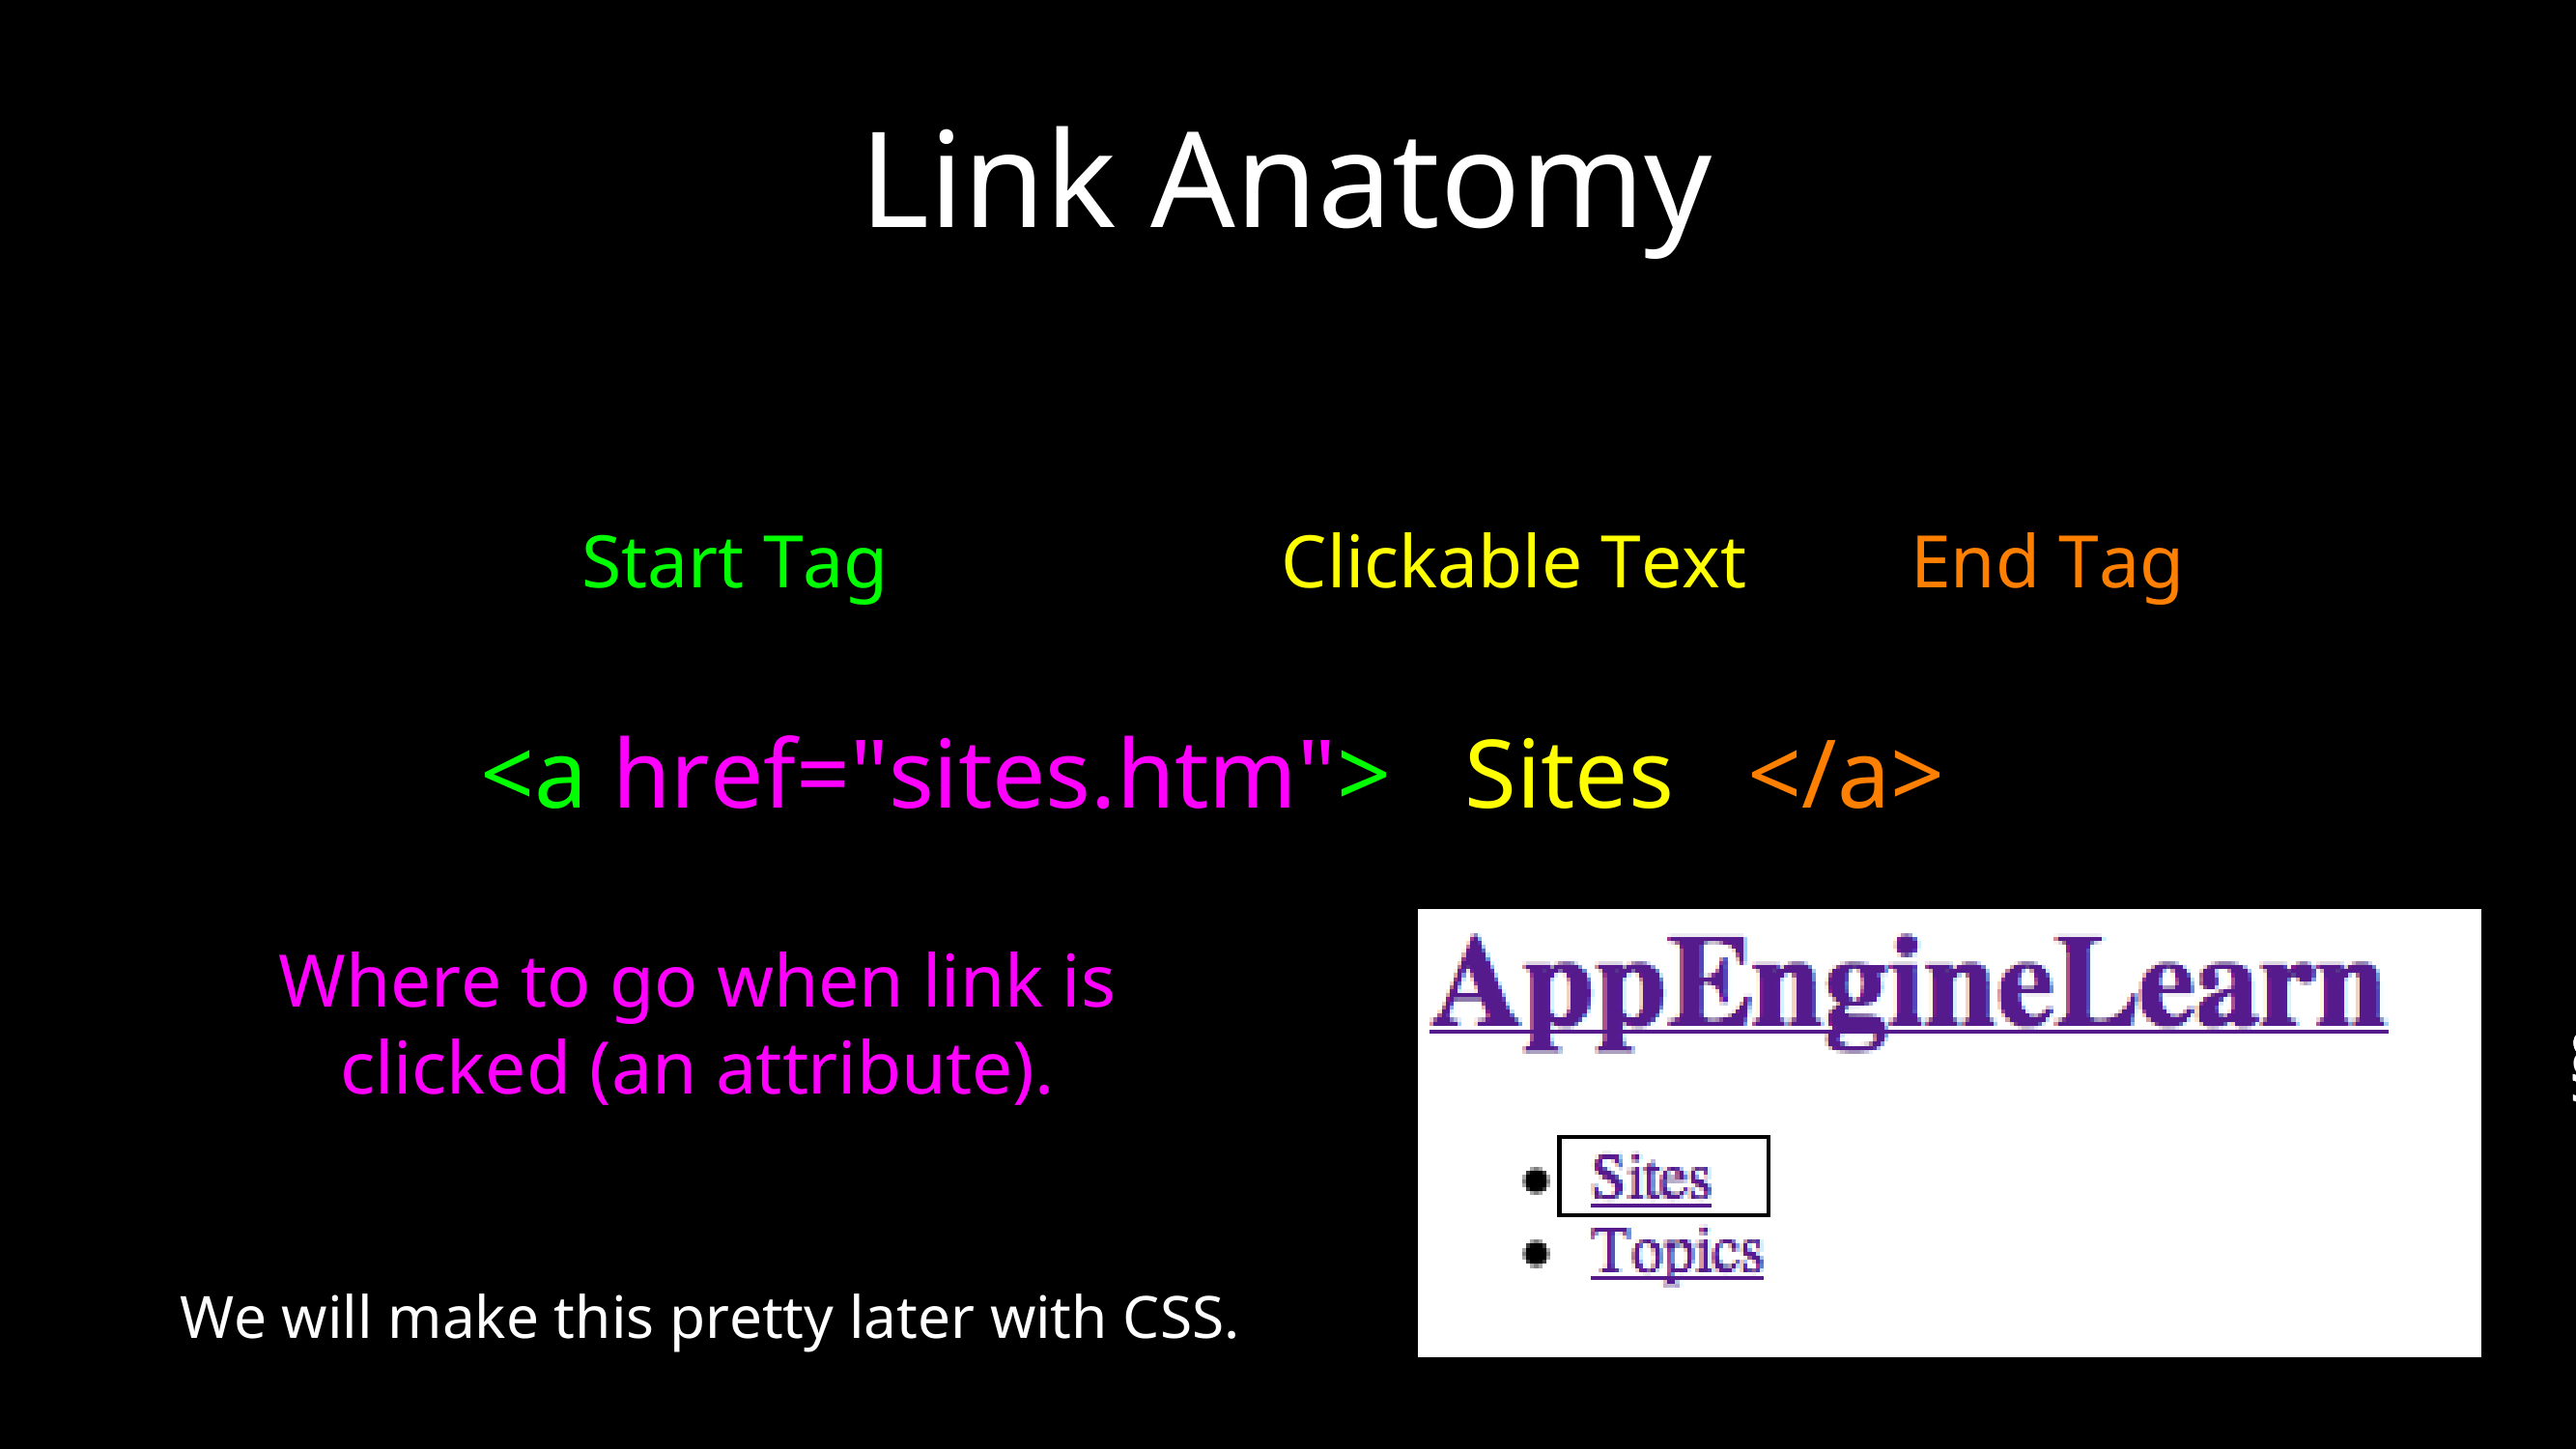

# Link Anatomy
Start Tag
Clickable Text
End Tag
<a href="sites.htm"> Sites </a>
Where to go when link is clicked (an attribute).
Start Tag
Start Tag
Start Tag
Start Tag
We will make this pretty later with CSS.